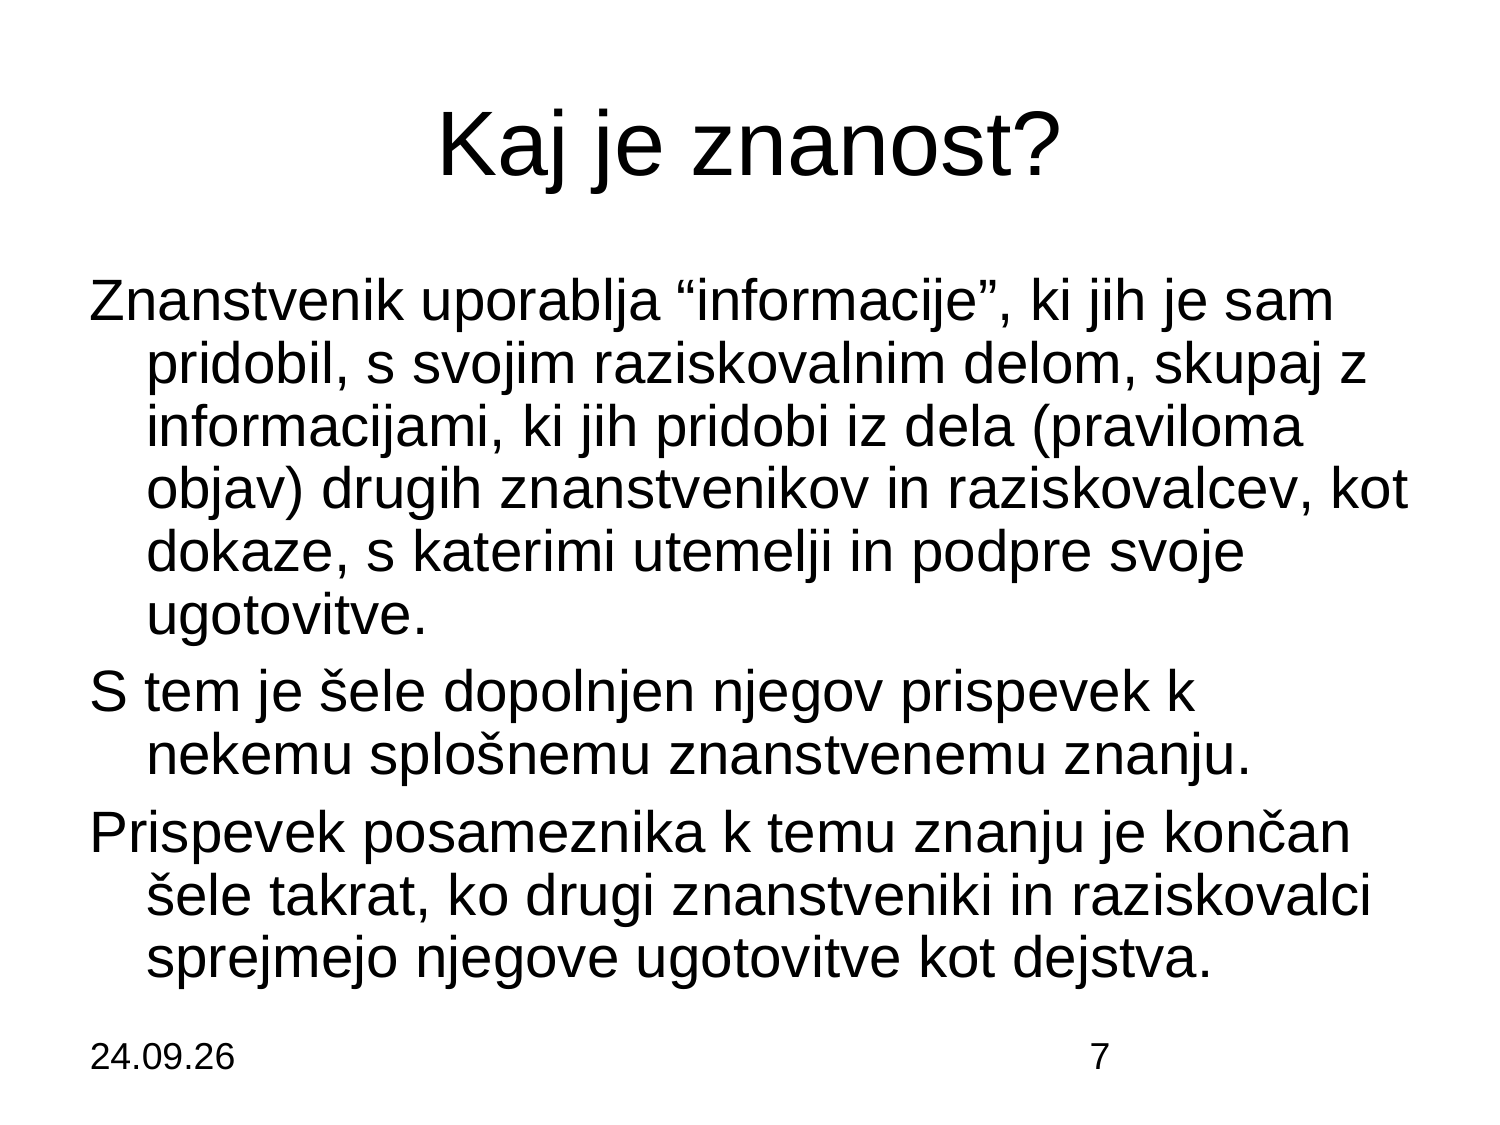

# Kaj je znanost?
Znanstvenik uporablja “informacije”, ki jih je sam pridobil, s svojim raziskovalnim delom, skupaj z informacijami, ki jih pridobi iz dela (praviloma objav) drugih znanstvenikov in raziskovalcev, kot dokaze, s katerimi utemelji in podpre svoje ugotovitve.
S tem je šele dopolnjen njegov prispevek k nekemu splošnemu znanstvenemu znanju.
Prispevek posameznika k temu znanju je končan šele takrat, ko drugi znanstveniki in raziskovalci sprejmejo njegove ugotovitve kot dejstva.
7